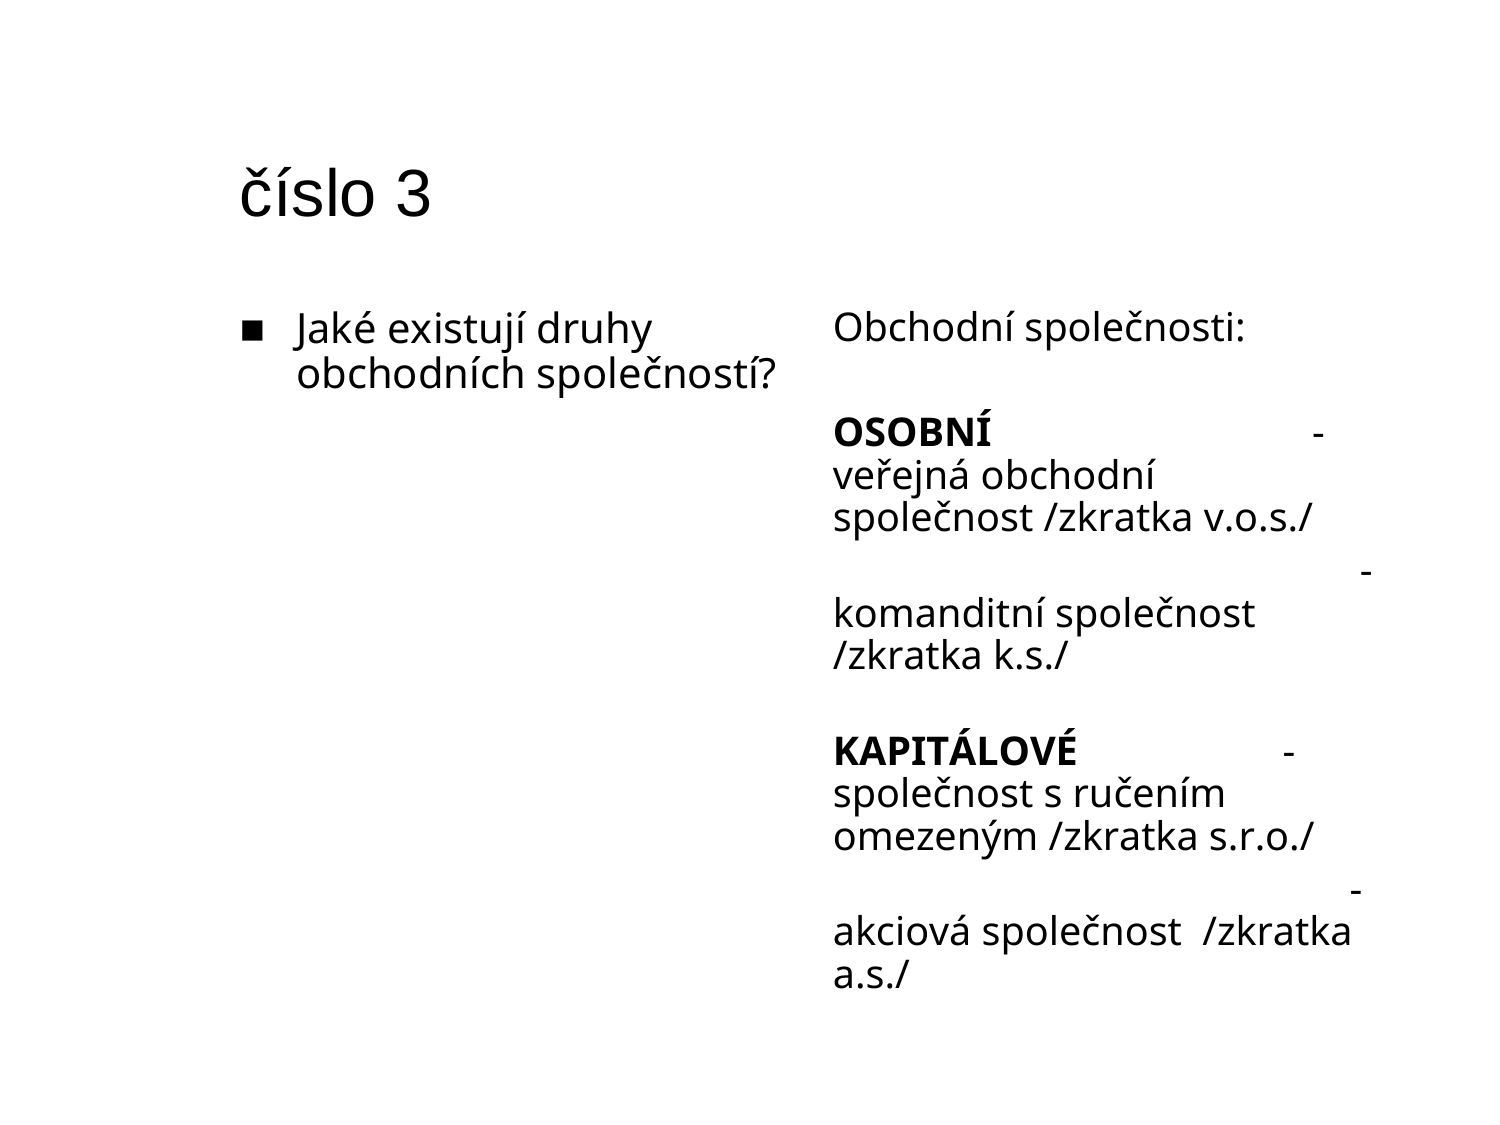

# číslo 3
■	Jaké existují druhy obchodních společností?
	Obchodní společnosti:
	OSOBNÍ 	 - veřejná obchodní společnost /zkratka v.o.s./
				 - komanditní společnost /zkratka k.s./
				 KAPITÁLOVÉ - společnost s ručením omezeným /zkratka s.r.o./
				 - akciová společnost /zkratka a.s./